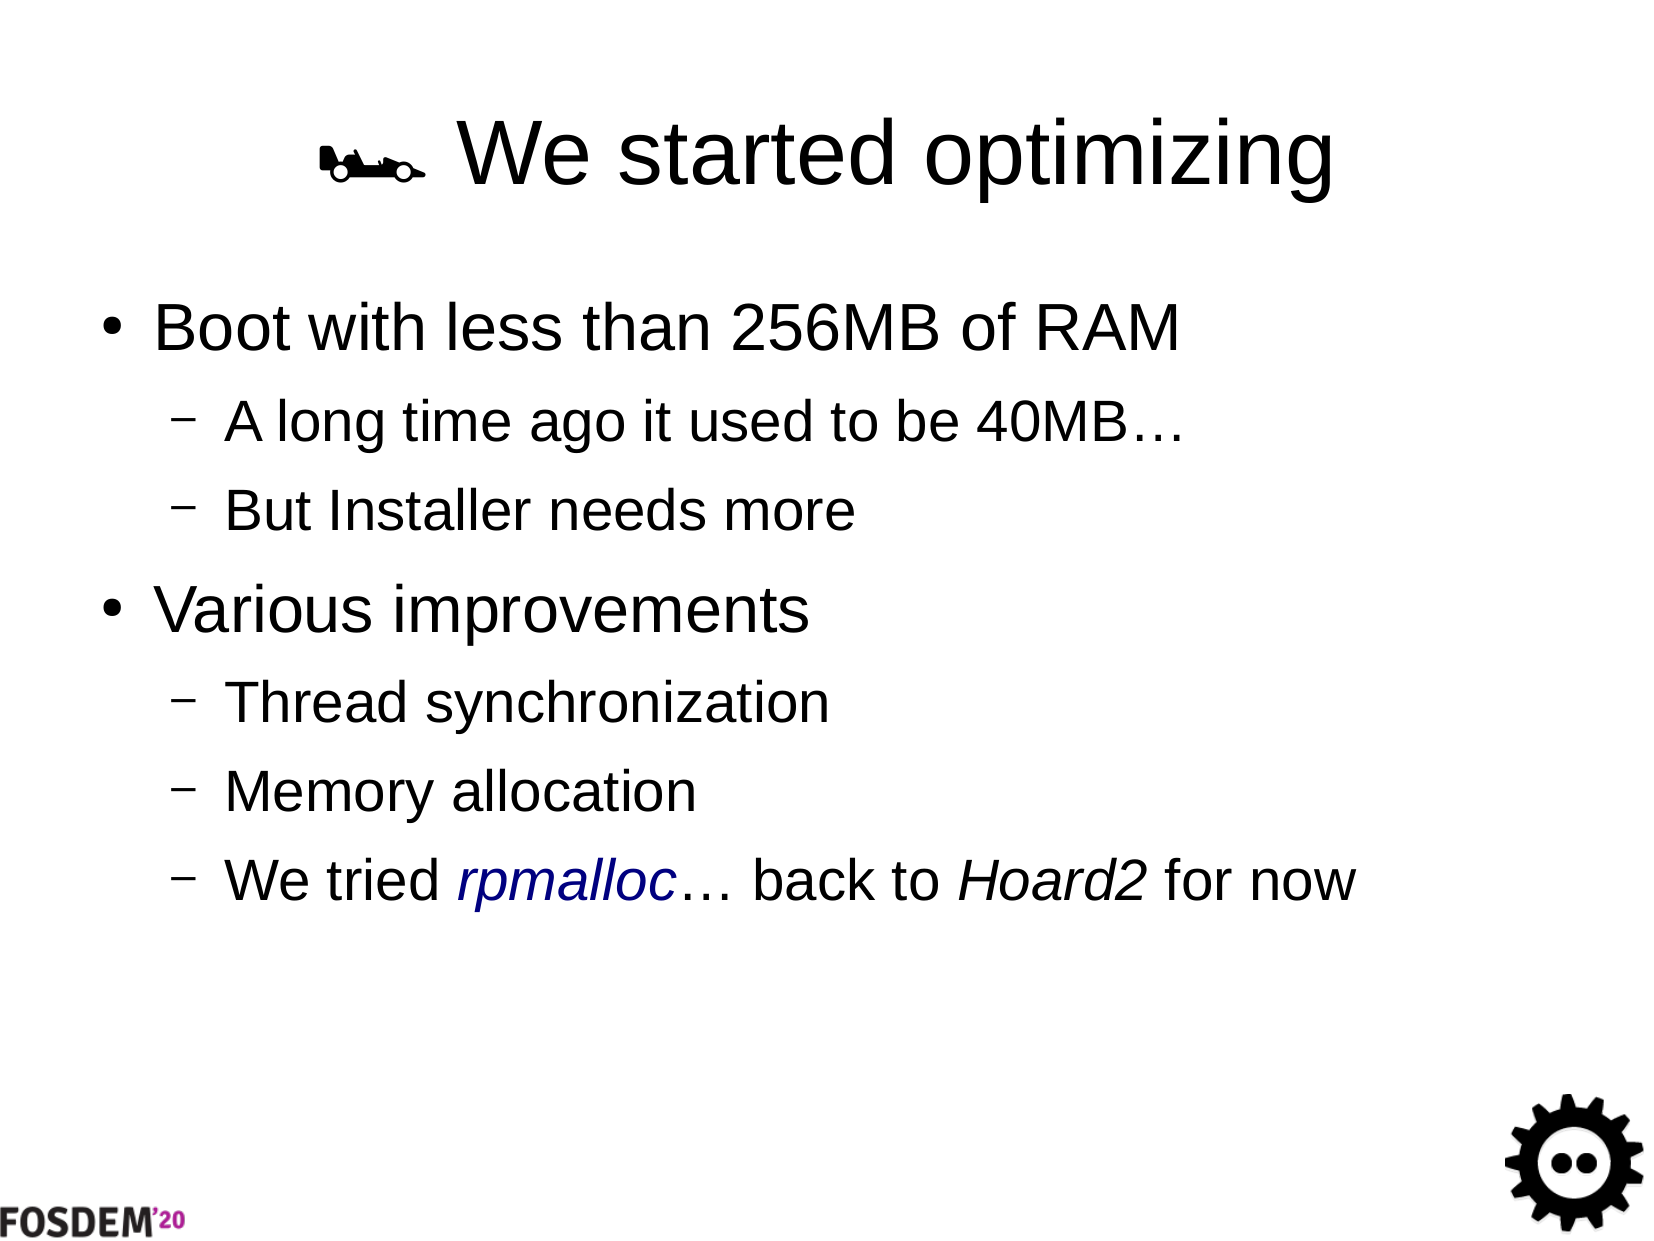

# 🏎 We started optimizing
Boot with less than 256MB of RAM
A long time ago it used to be 40MB…
But Installer needs more
Various improvements
Thread synchronization
Memory allocation
We tried rpmalloc… back to Hoard2 for now